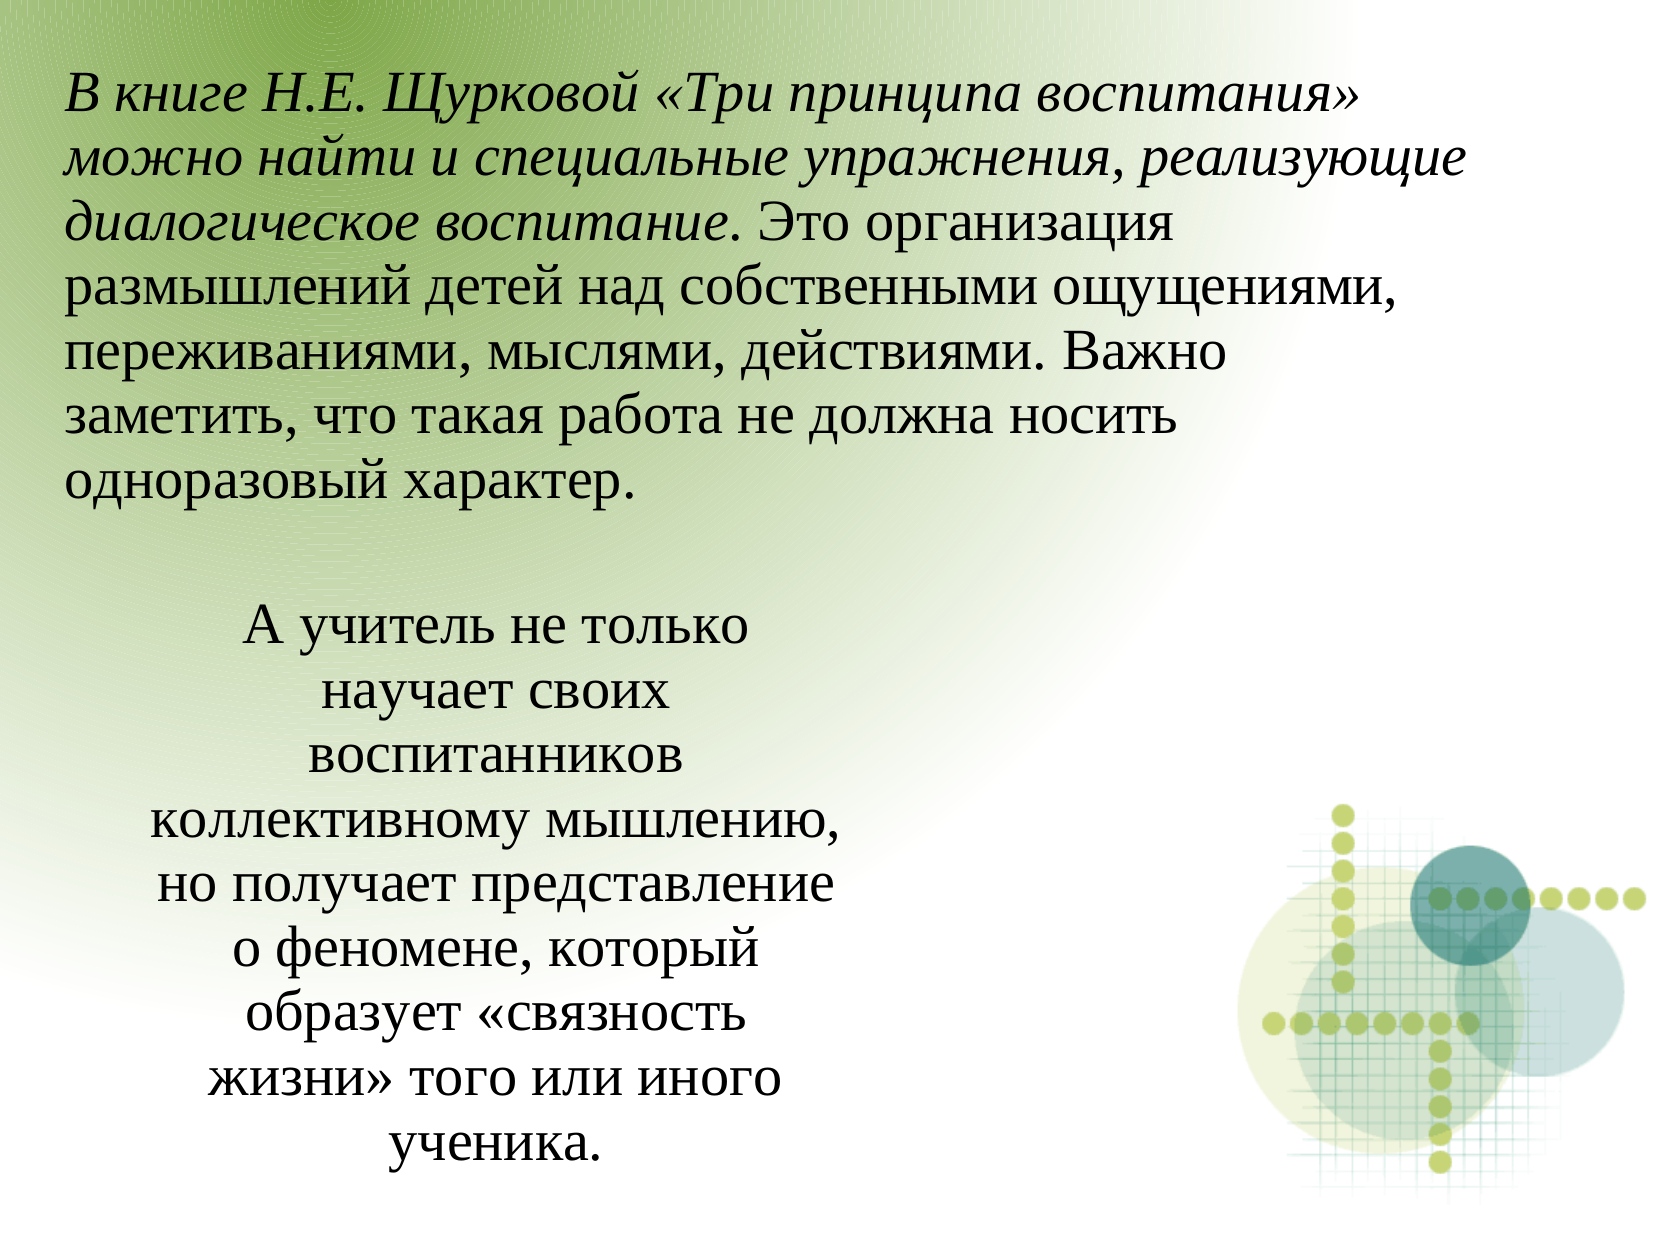

# В книге Н.Е. Щурковой «Три принципа воспитания» можно найти и специальные упражнения, реализующие диалогическое воспитание. Это организация размышлений детей над собственными ощущениями, переживаниями, мыслями, действиями. Важно заметить, что такая работа не должна носить одноразовый характер.
А учитель не только научает своих воспитанников коллективному мышлению, но получает представление о феномене, который образует «связность жизни» того или иного ученика.